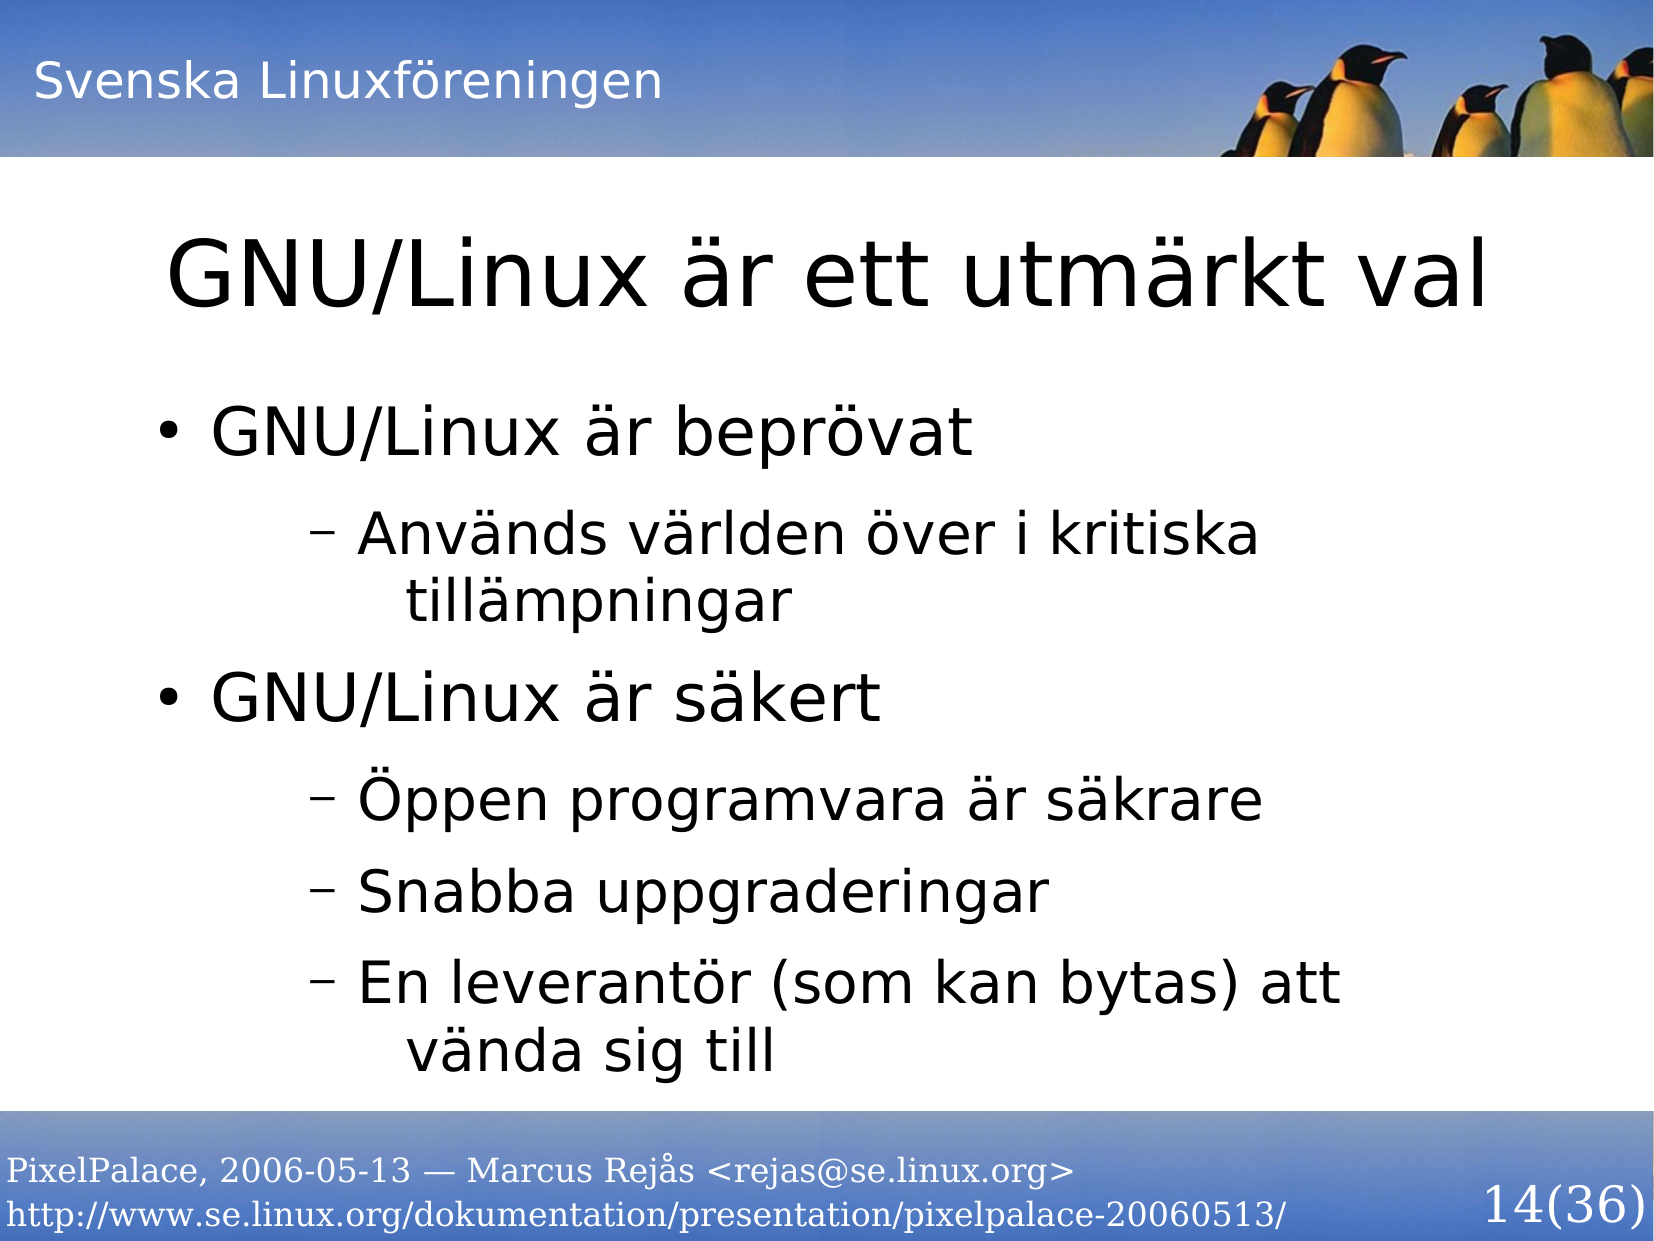

# GNU/Linux är ett utmärkt val
GNU/Linux är beprövat
Används världen över i kritiska tillämpningar
GNU/Linux är säkert
Öppen programvara är säkrare
Snabba uppgraderingar
En leverantör (som kan bytas) att vända sig till